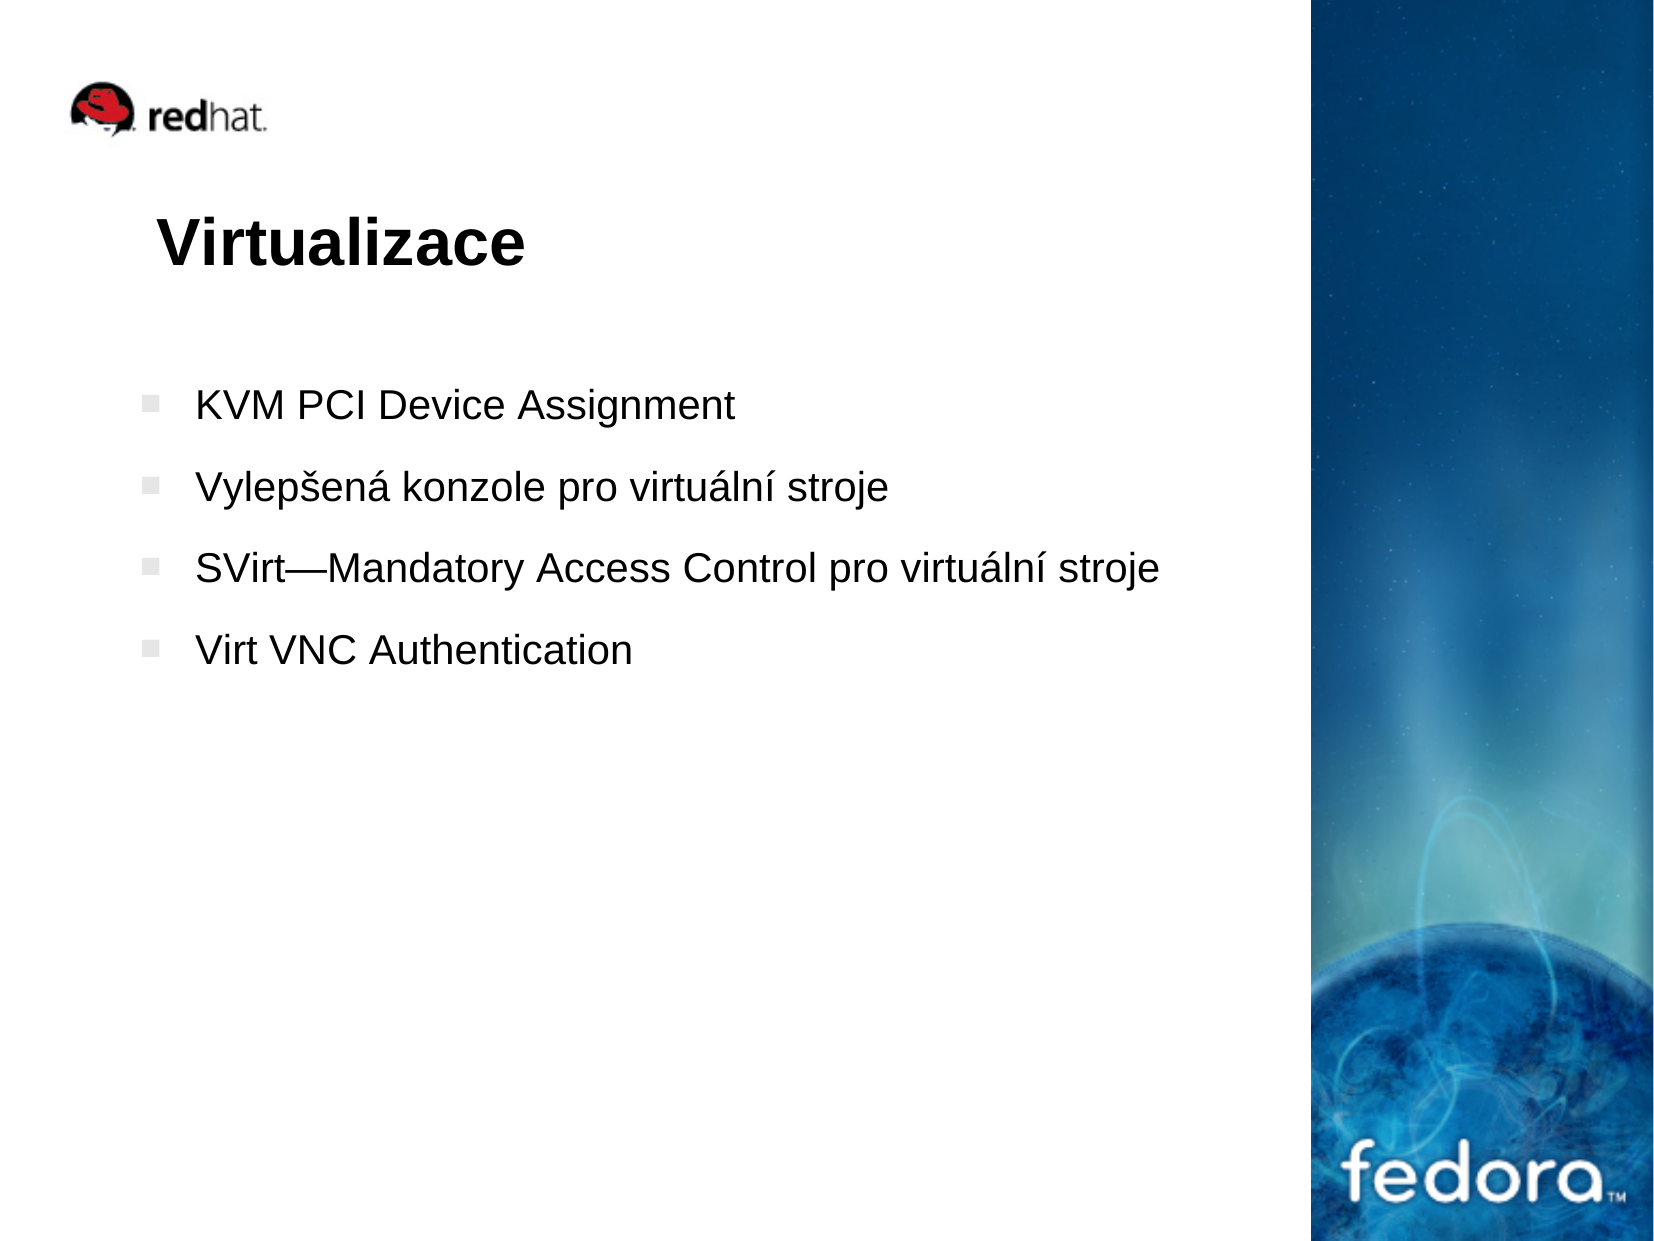

# Virtualizace
KVM PCI Device Assignment
Vylepšená konzole pro virtuální stroje
SVirt—Mandatory Access Control pro virtuální stroje
Virt VNC Authentication